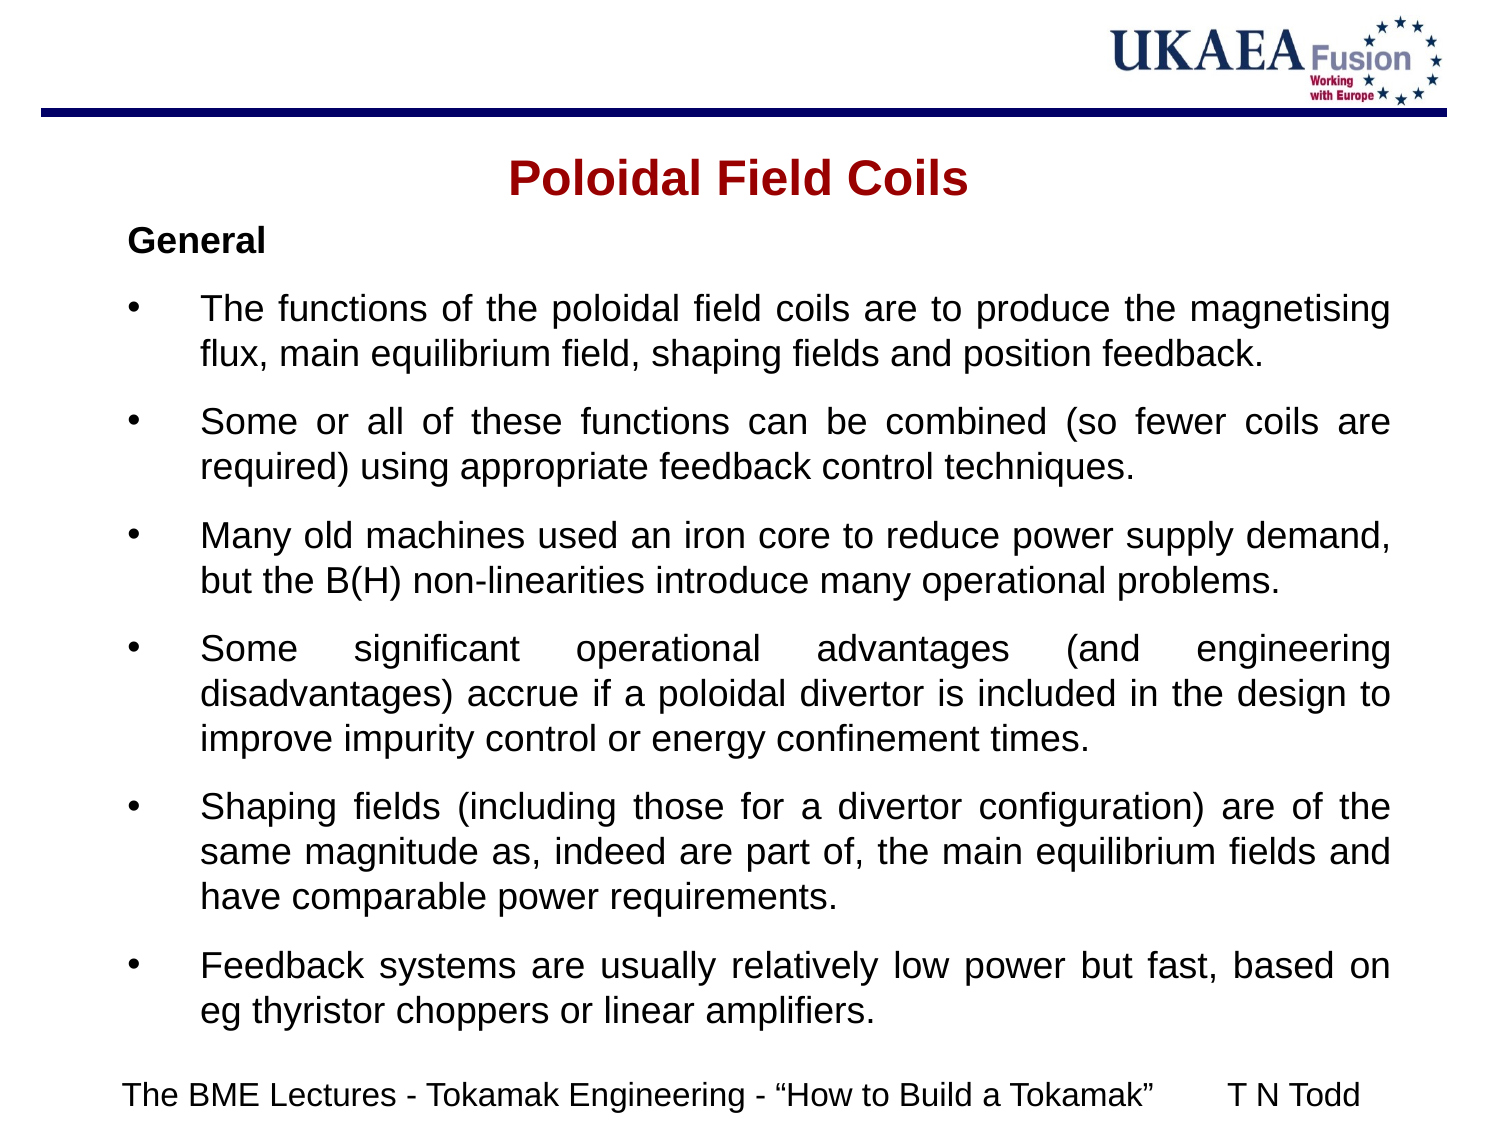

Poloidal Field Coils
General
The functions of the poloidal field coils are to produce the magnetising flux, main equilibrium field, shaping fields and position feedback.
Some or all of these functions can be combined (so fewer coils are required) using appropriate feedback control techniques.
Many old machines used an iron core to reduce power supply demand, but the B(H) non-linearities introduce many operational problems.
Some significant operational advantages (and engineering disadvantages) accrue if a poloidal divertor is included in the design to improve impurity control or energy confinement times.
Shaping fields (including those for a divertor configuration) are of the same magnitude as, indeed are part of, the main equilibrium fields and have comparable power requirements.
Feedback systems are usually relatively low power but fast, based on eg thyristor choppers or linear amplifiers.